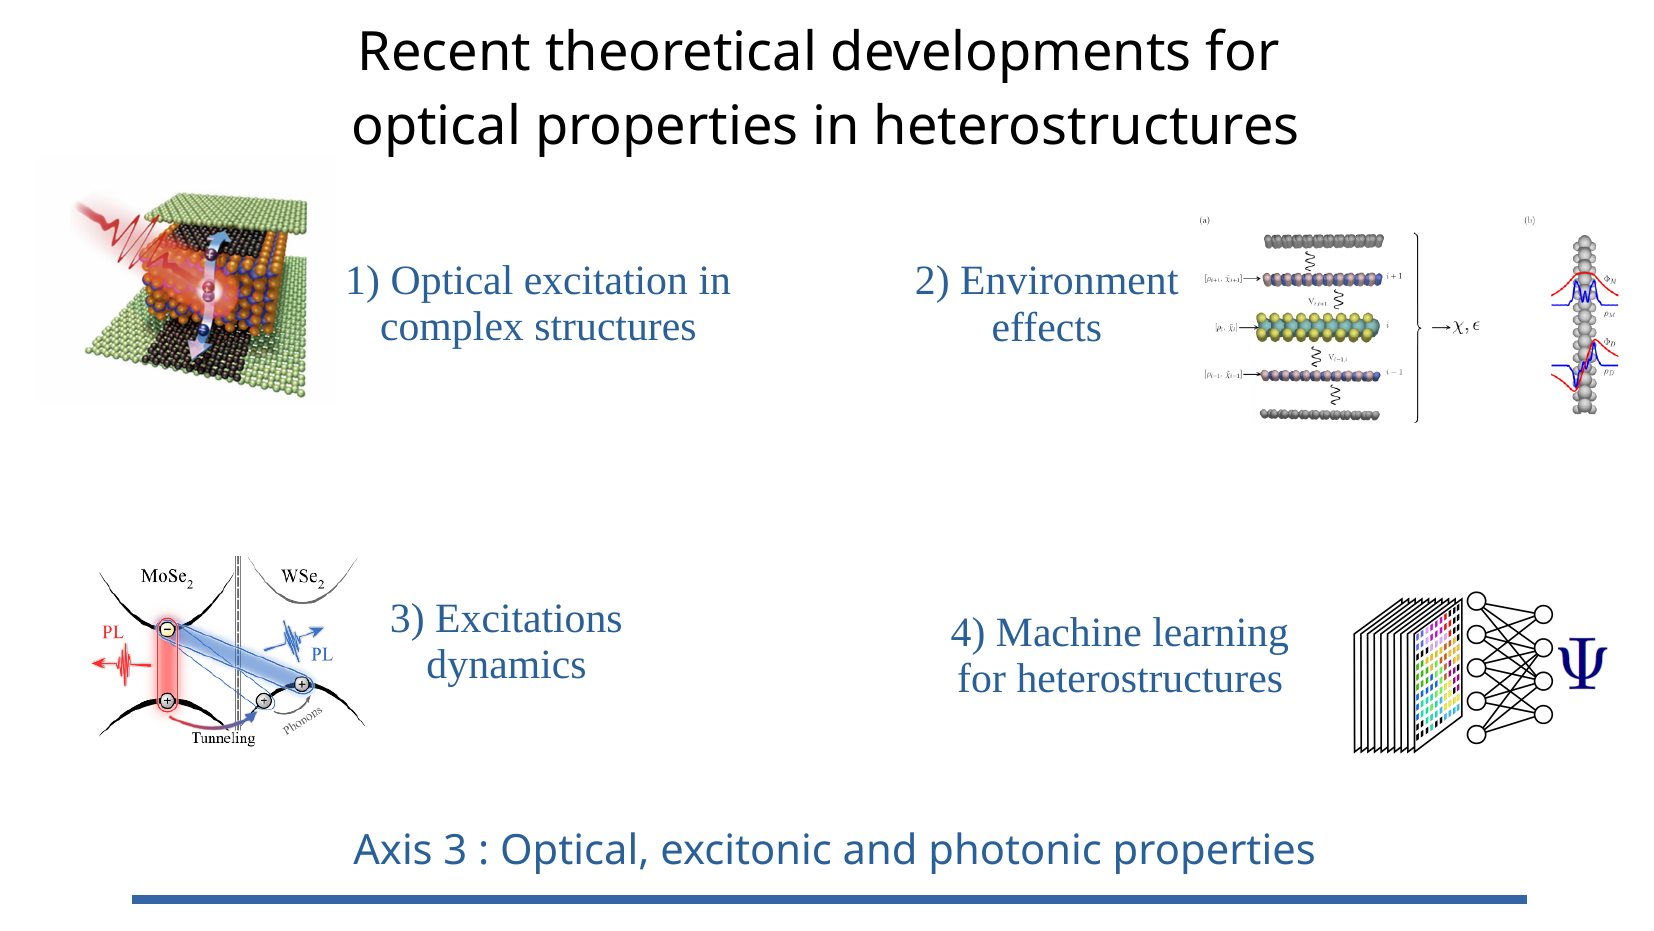

Recent theoretical developments for
optical properties in heterostructures
1) Optical excitation in complex structures
2) Environment
effects
3) Excitations dynamics
4) Machine learning for heterostructures
# Axis 3 : Optical, excitonic and photonic properties